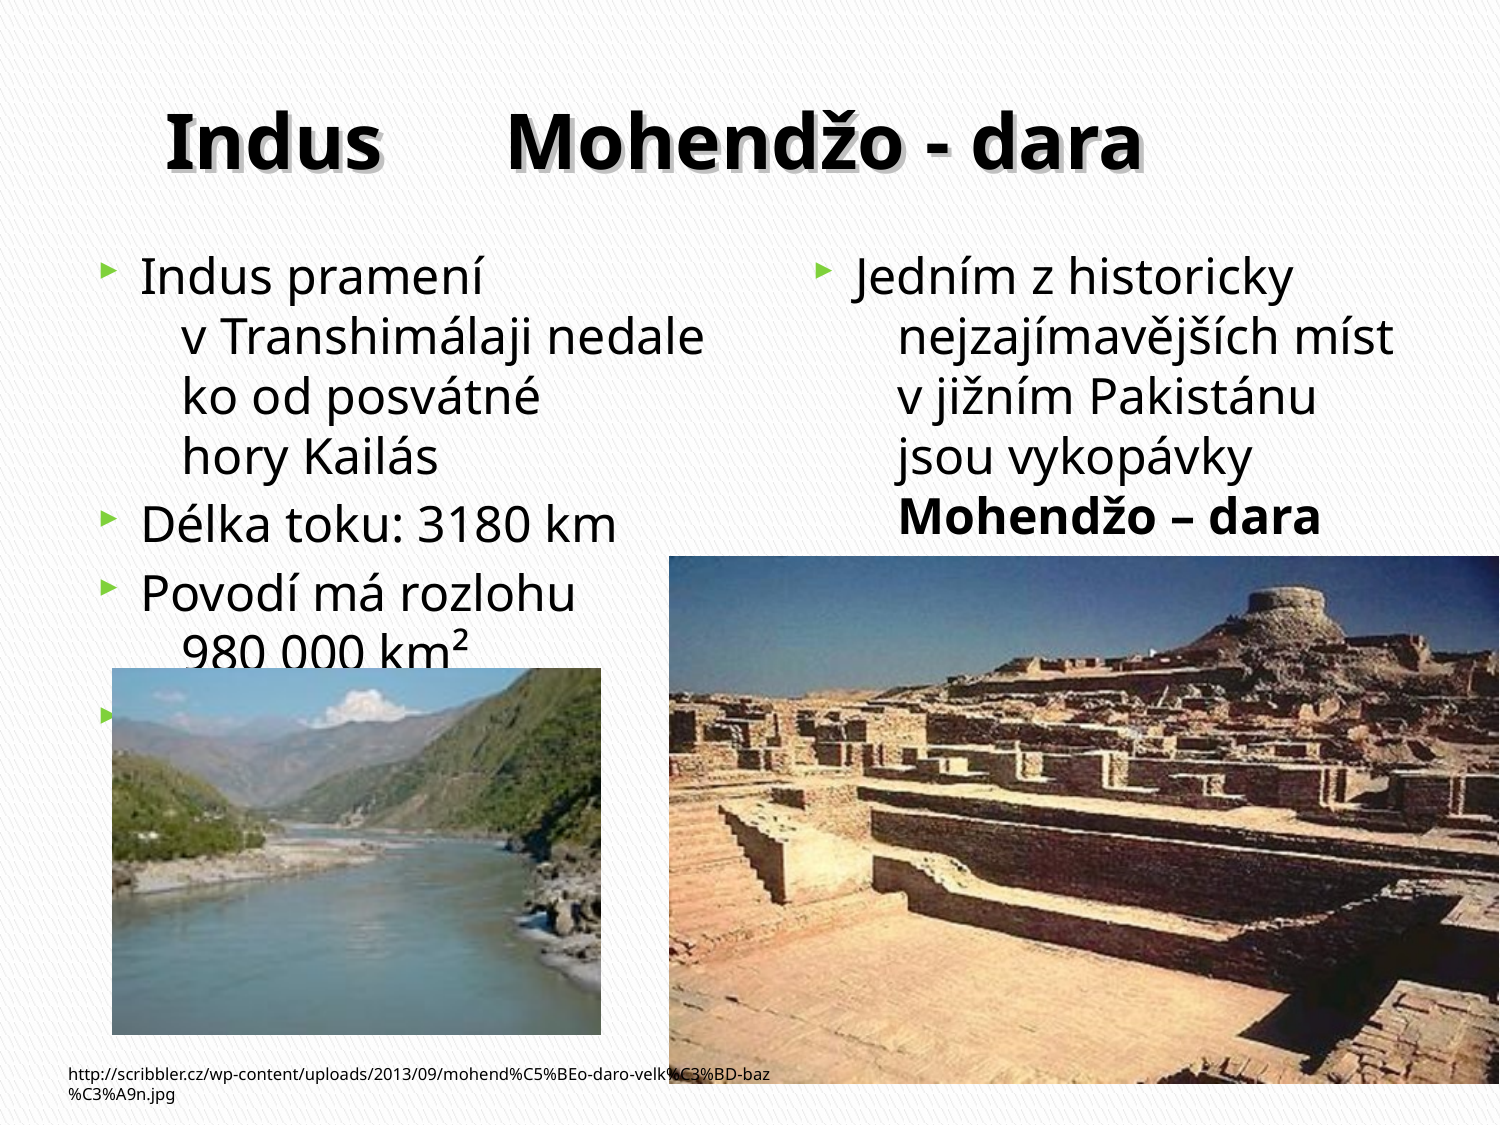

# Indus		 Mohendžo - dara
Indus pramení v Transhimálaji nedaleko od posvátné hory Kailás
Délka toku: 3180 km
Povodí má rozlohu 980 000 km²
Jedním z historicky nejzajímavějších míst v jižním Pakistánu jsou vykopávky Mohendžo – dara
http://scribbler.cz/wp-content/uploads/2013/09/mohend%C5%BEo-daro-velk%C3%BD-baz%C3%A9n.jpg